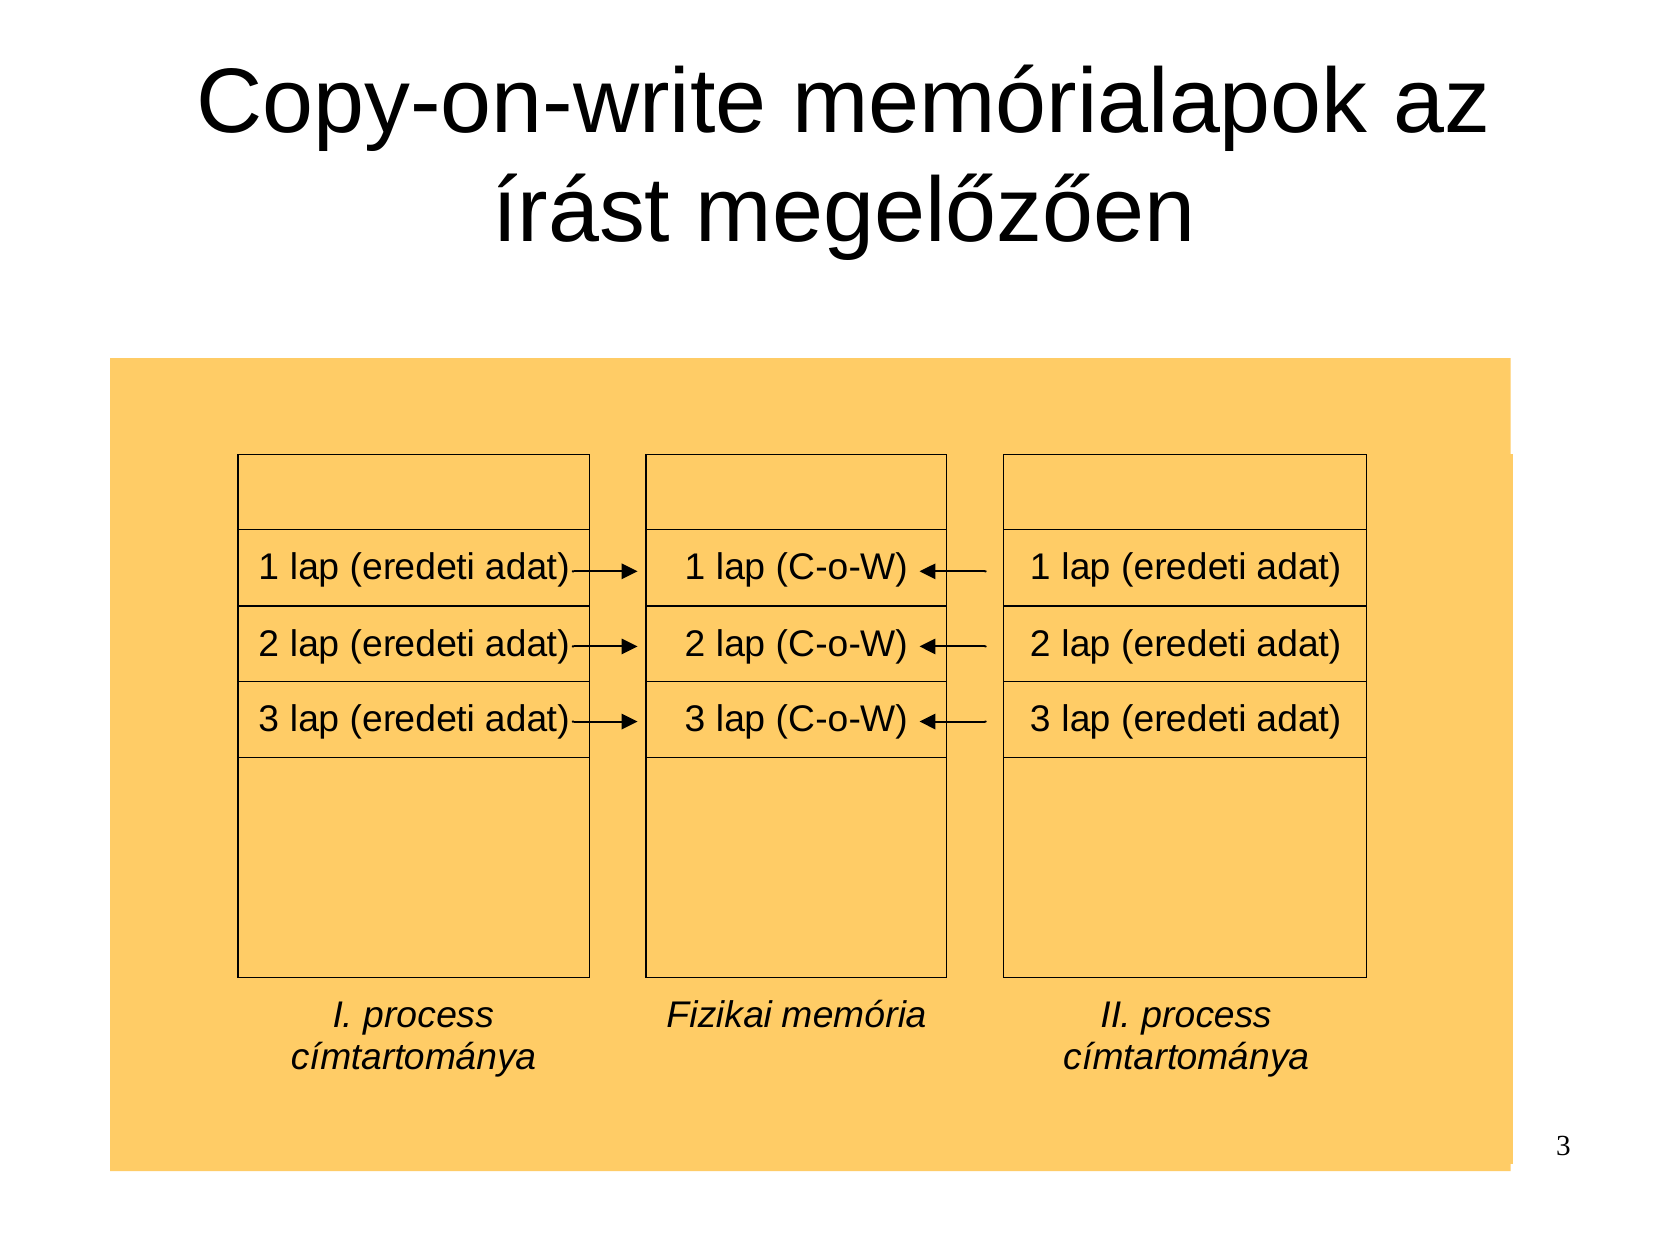

# Copy-on-write memórialapok az írást megelőzően
3